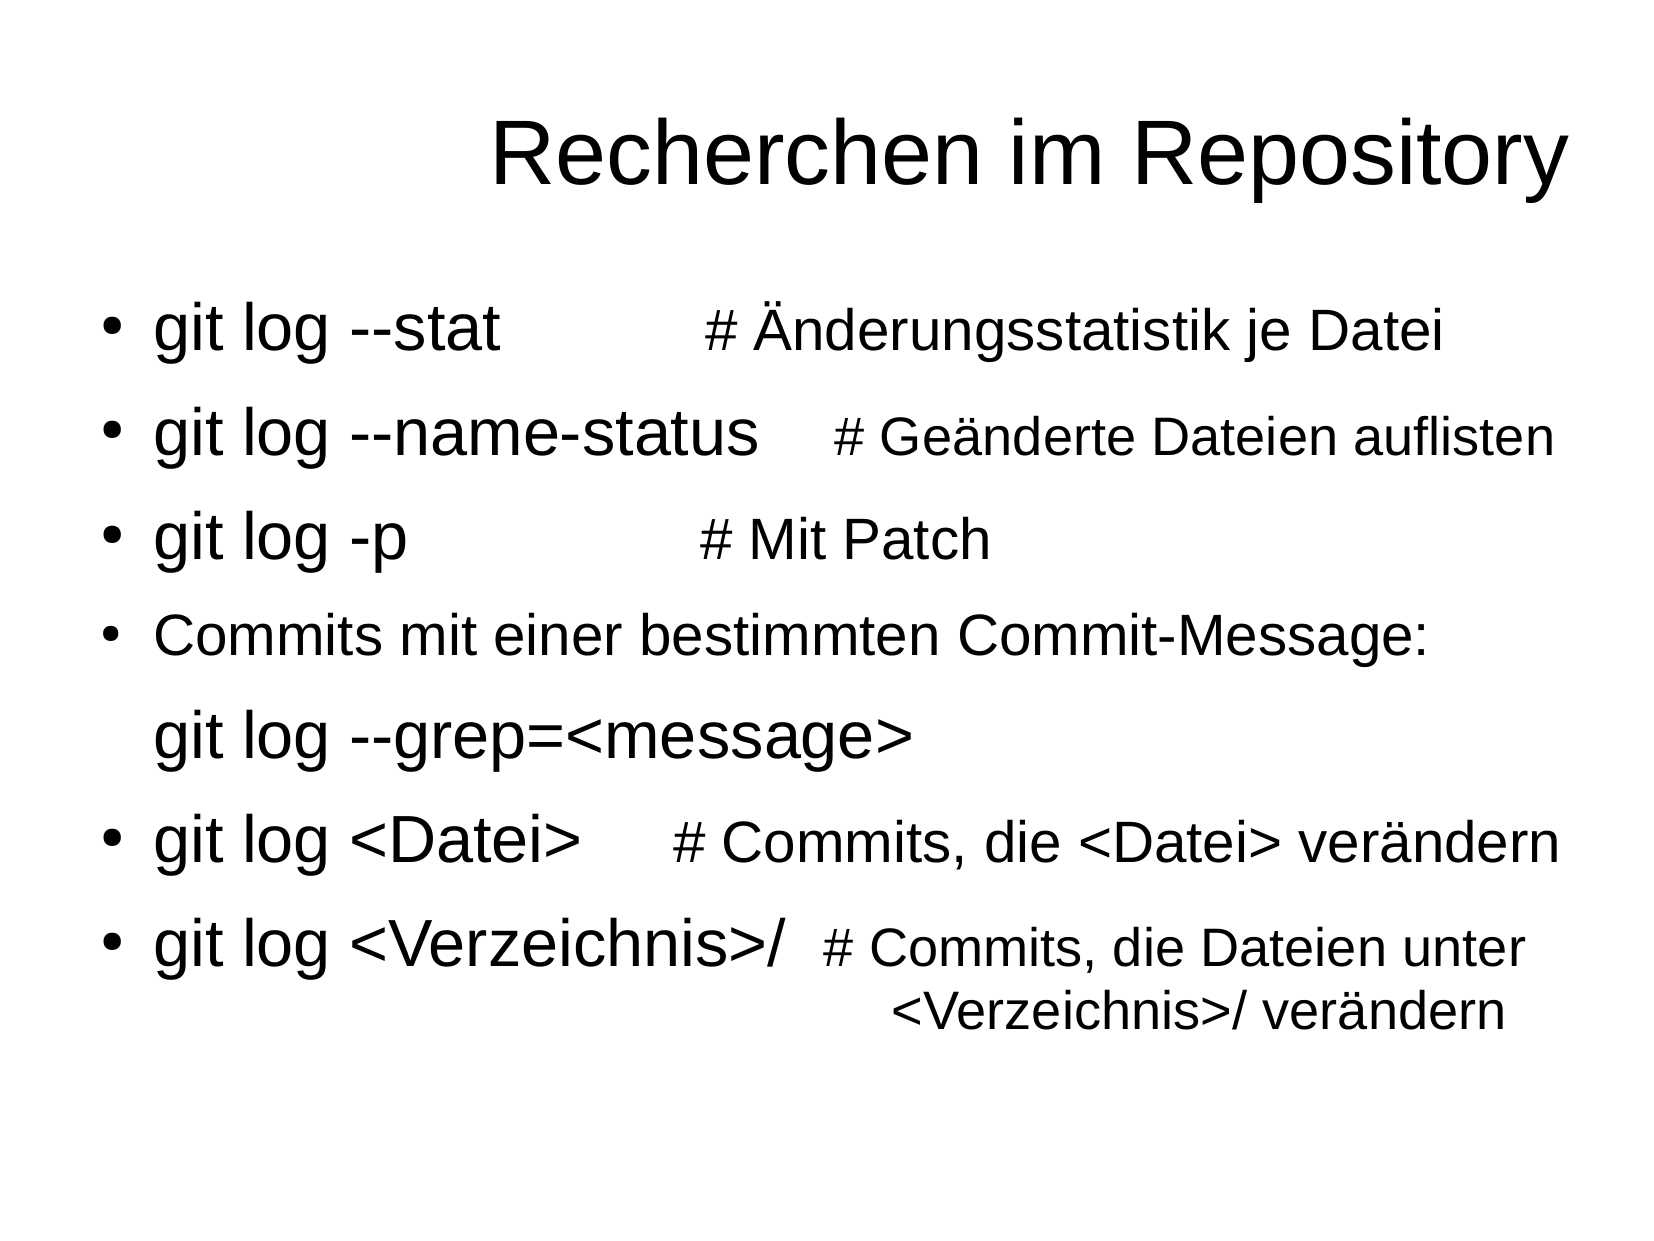

# Recherchen im Repository
git log --stat # Änderungsstatistik je Datei
git log --name-status # Geänderte Dateien auflisten
git log -p # Mit Patch
Commits mit einer bestimmten Commit-Message:
git log --grep=<message>
git log <Datei> # Commits, die <Datei> verändern
git log <Verzeichnis>/ # Commits, die Dateien unter 											<Verzeichnis>/ verändern